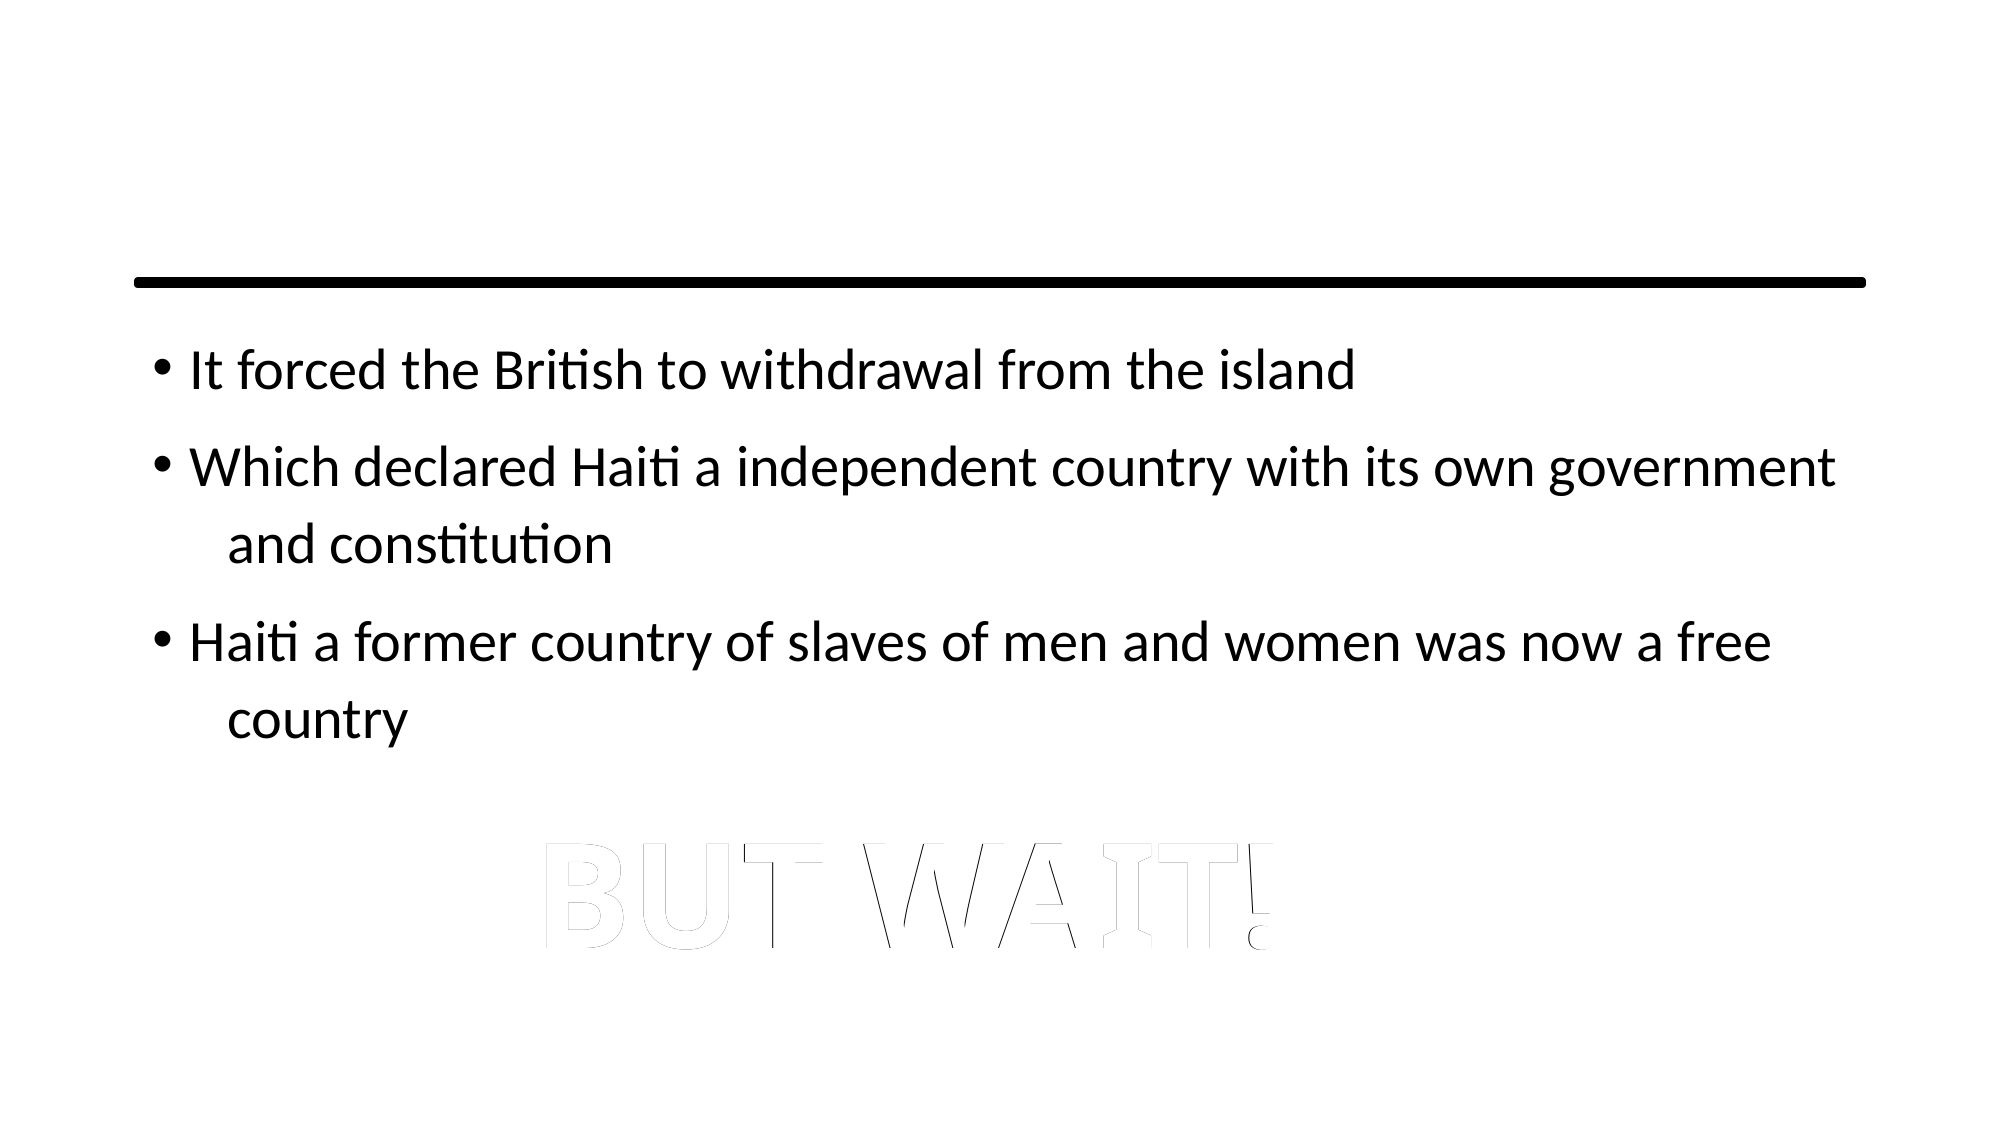

# It forced the British to withdrawal from the island
Which declared Haiti a independent country with its own government and constitution
Haiti a former country of slaves of men and women was now a free country
BUT WAIT!